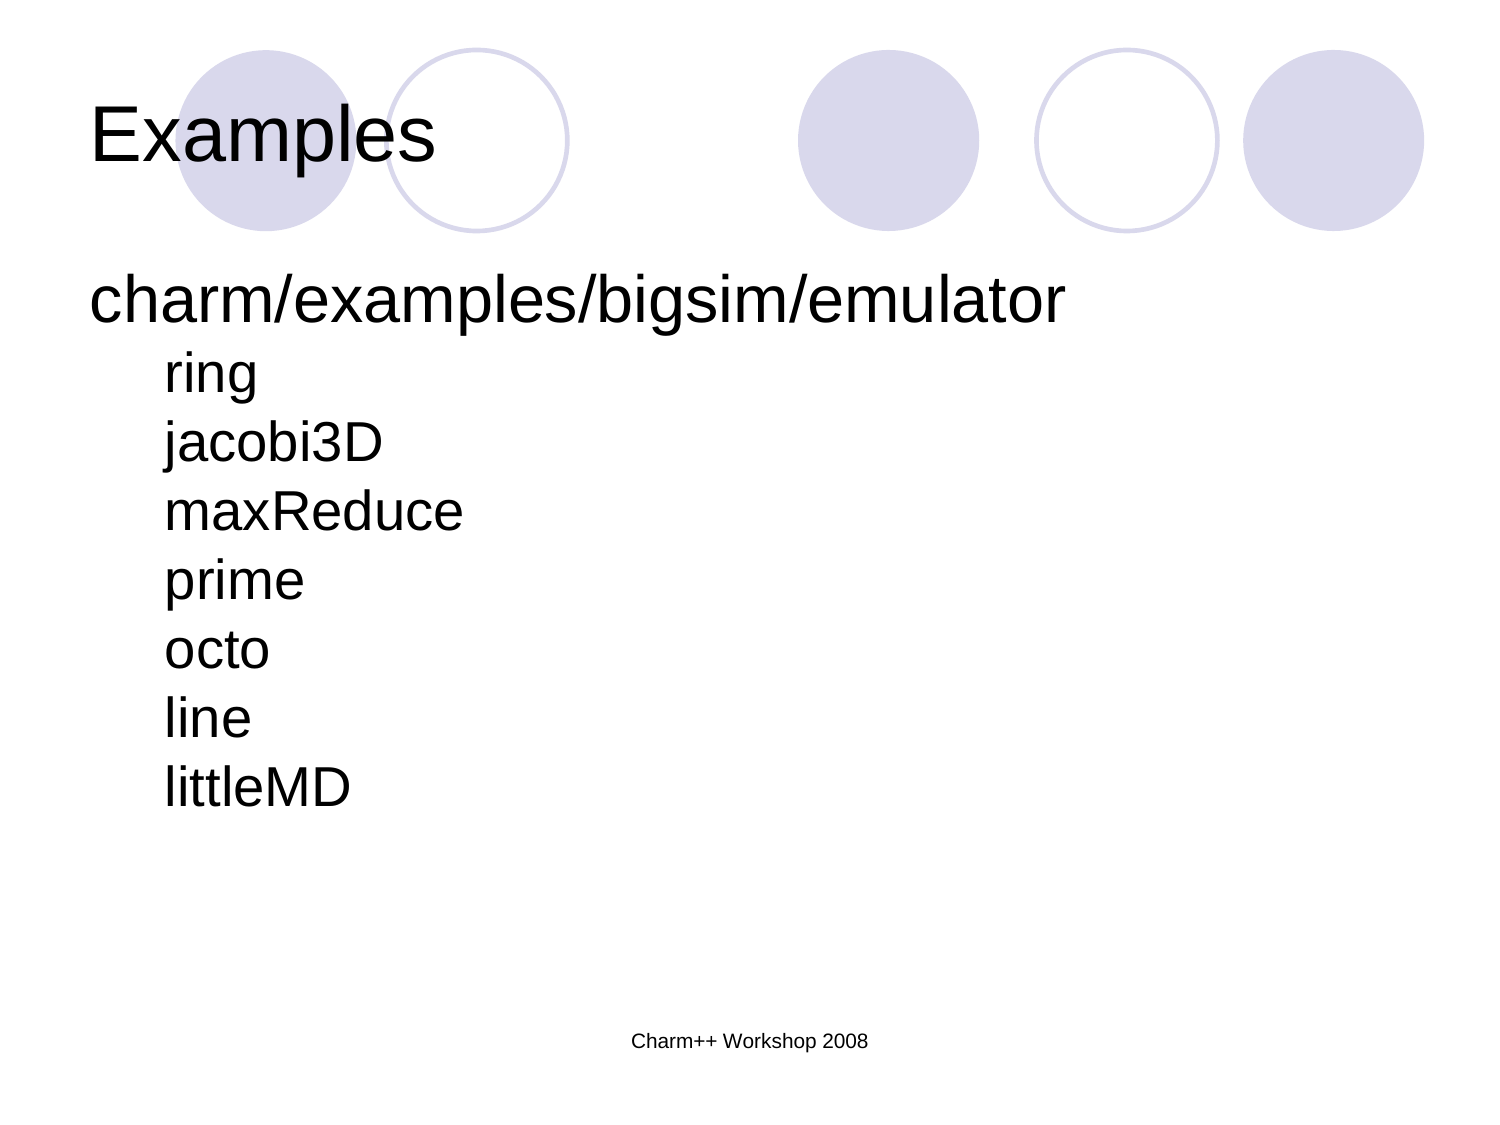

# Examples
charm/examples/bigsim/emulator
ring
jacobi3D
maxReduce
prime
octo
line
littleMD
Charm++ Workshop 2008